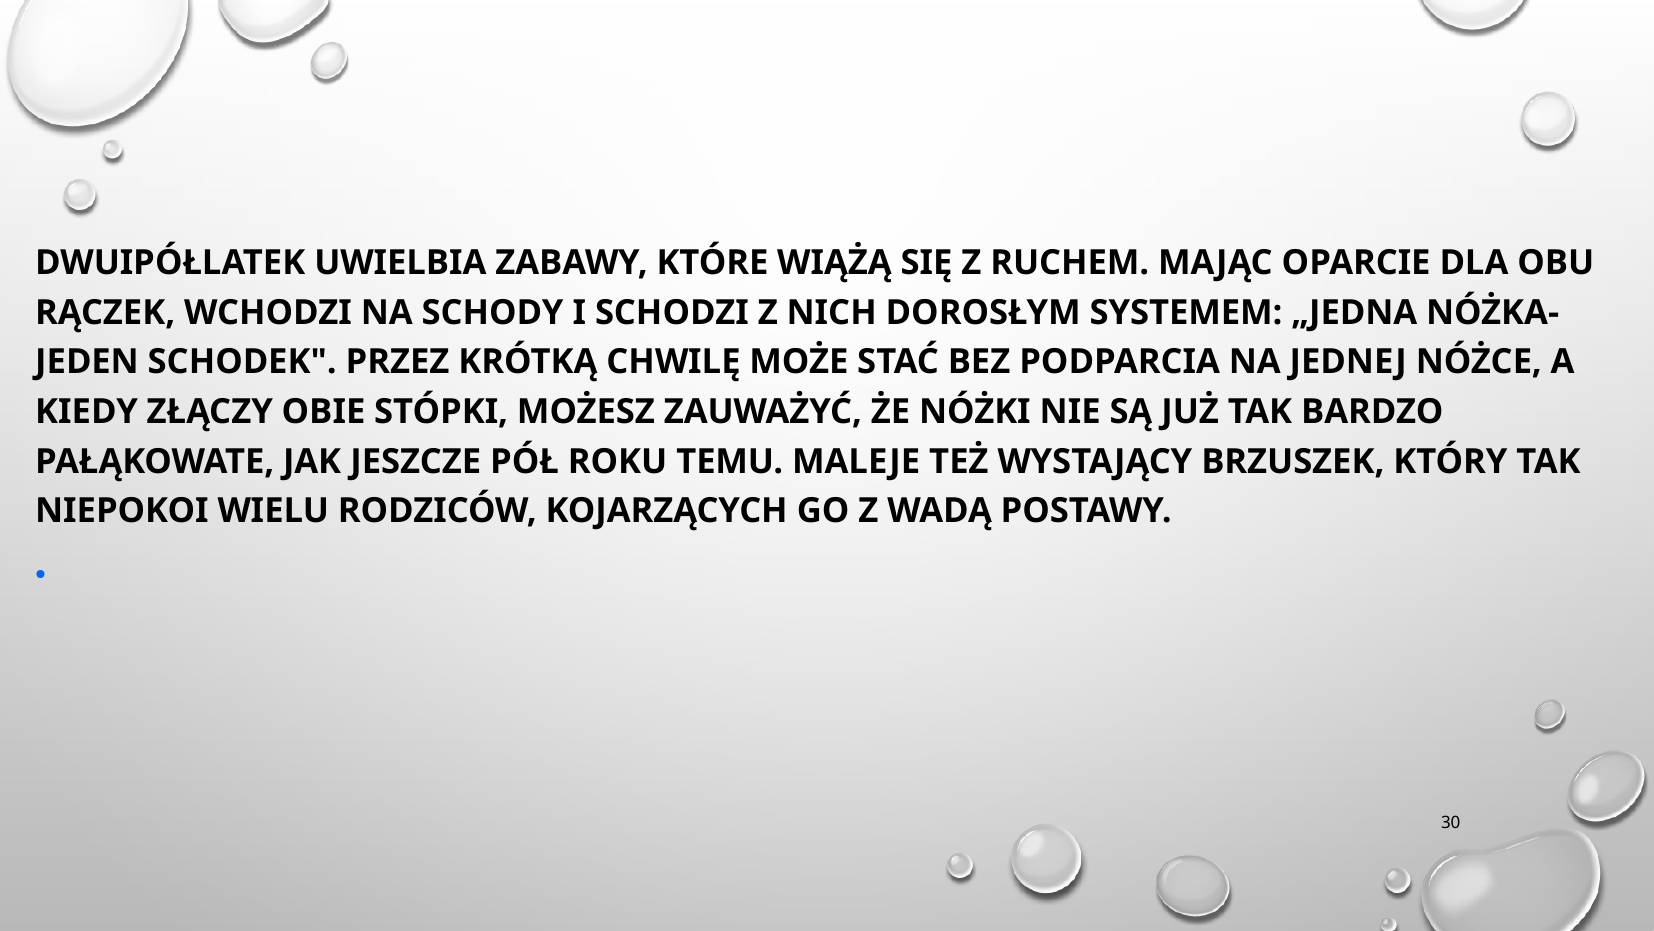

# Dwuipółlatek uwielbia zabawy, które wiążą się z ruchem. Mając oparcie dla obu rączek, wchodzi na schody i schodzi z nich dorosłym systemem: „jedna nóżka-jeden schodek". Przez krótką chwilę może stać bez podparcia na jednej nóżce, a kiedy złączy obie stópki, możesz zauważyć, że nóżki nie są już tak bardzo pałąkowate, jak jeszcze pół roku temu. Maleje też wystający brzuszek, który tak niepokoi wielu rodziców, kojarzących go z wadą postawy.
29